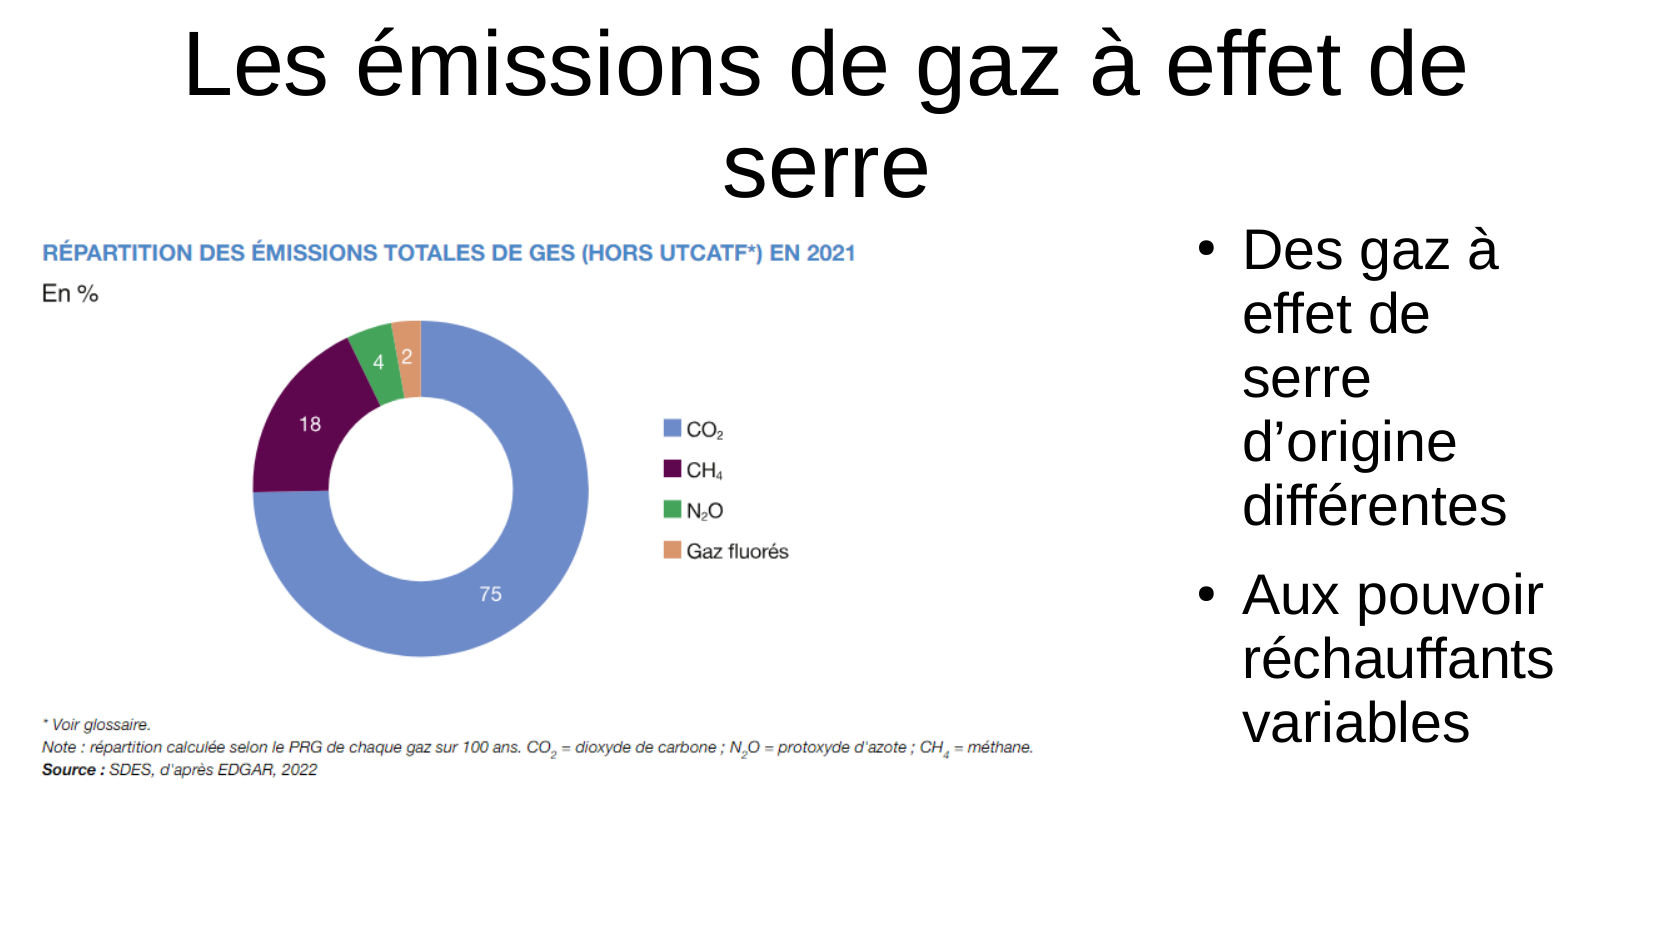

# Les émissions de gaz à effet de serre
Des gaz à effet de serre d’origine différentes
Aux pouvoir réchauffants variables